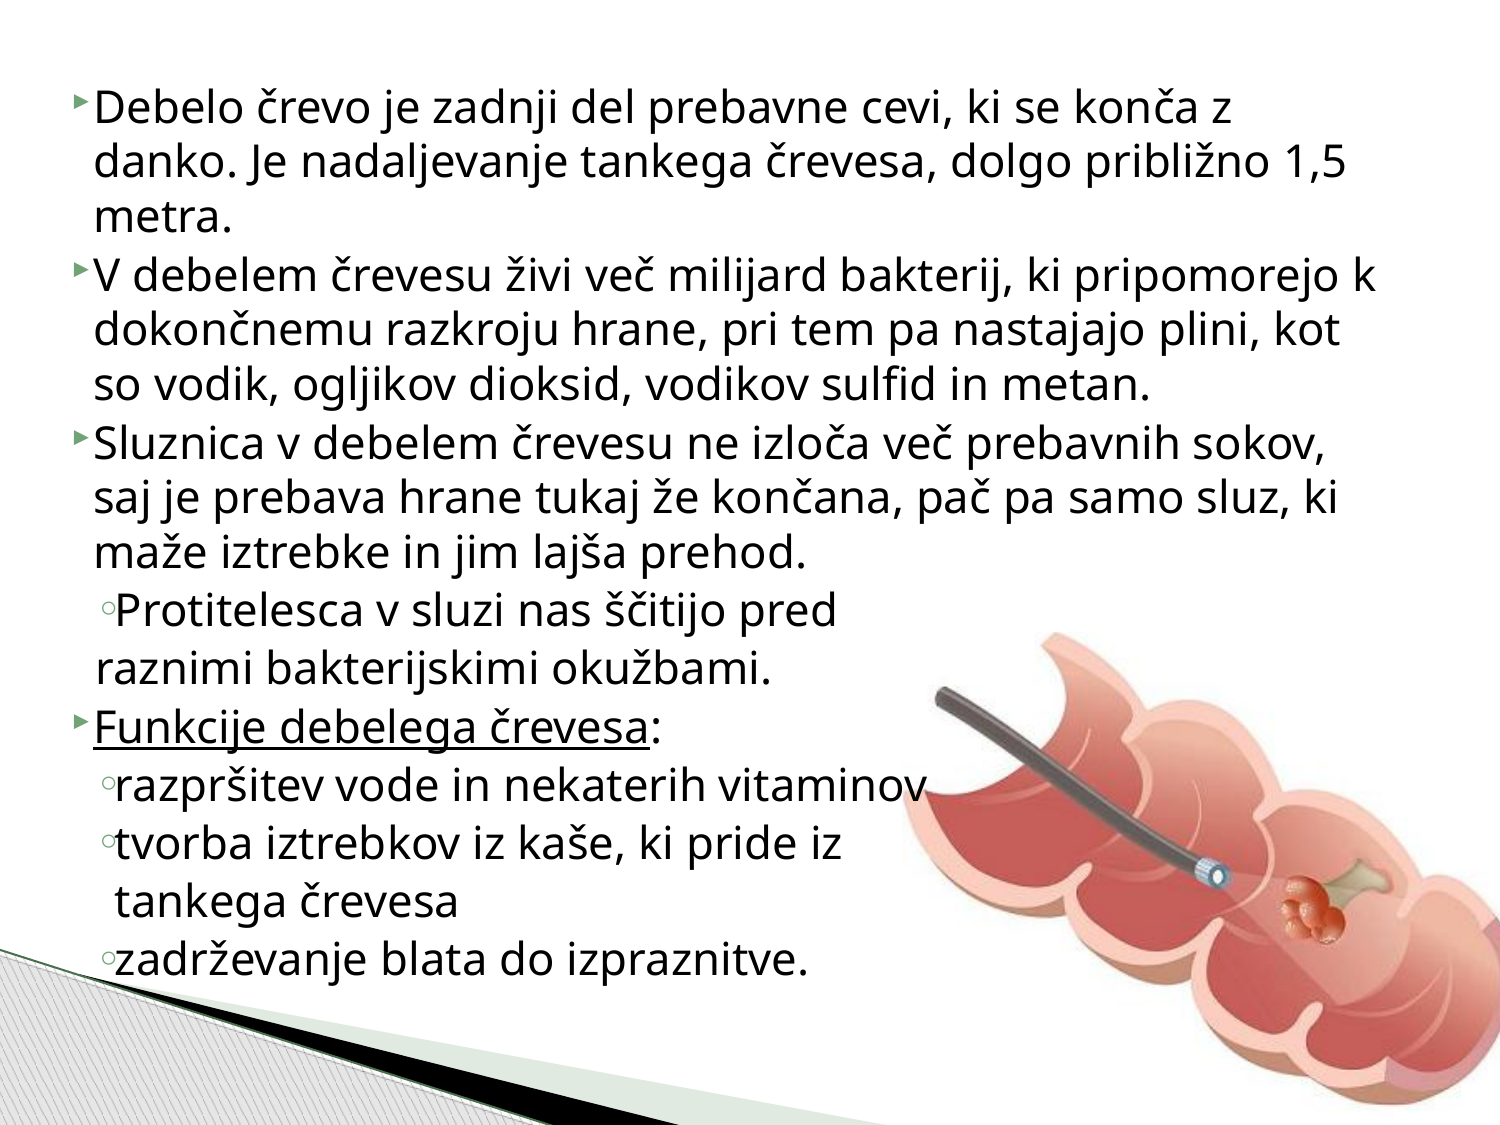

# Debelo črevo je zadnji del prebavne cevi, ki se konča z danko. Je nadaljevanje tankega črevesa, dolgo približno 1,5 metra.
V debelem črevesu živi več milijard bakterij, ki pripomorejo k dokončnemu razkroju hrane, pri tem pa nastajajo plini, kot so vodik, ogljikov dioksid, vodikov sulfid in metan.
Sluznica v debelem črevesu ne izloča več prebavnih sokov, saj je prebava hrane tukaj že končana, pač pa samo sluz, ki maže iztrebke in jim lajša prehod.
Protitelesca v sluzi nas ščitijo pred
raznimi bakterijskimi okužbami.
Funkcije debelega črevesa:
razpršitev vode in nekaterih vitaminov
tvorba iztrebkov iz kaše, ki pride iz
	tankega črevesa
zadrževanje blata do izpraznitve.